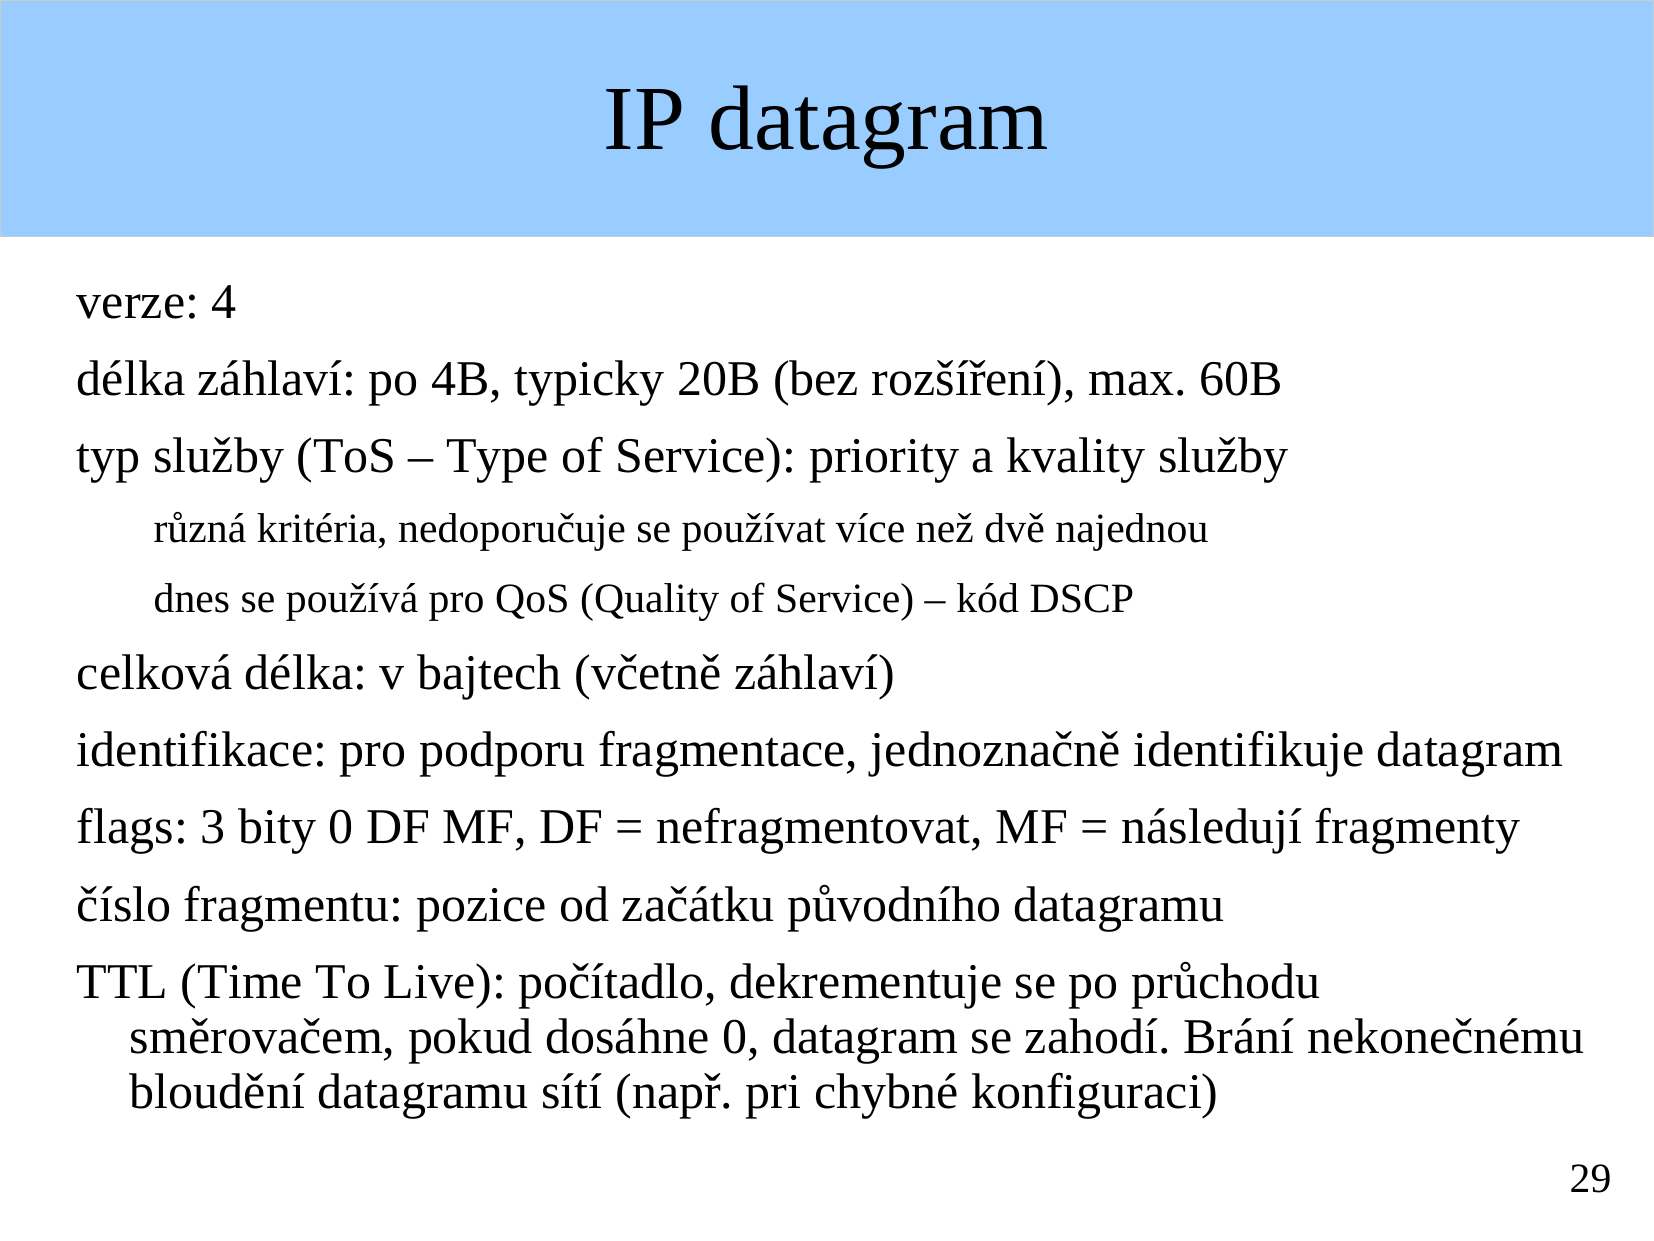

# IP datagram
verze: 4
délka záhlaví: po 4B, typicky 20B (bez rozšíření), max. 60B
typ služby (ToS – Type of Service): priority a kvality služby
různá kritéria, nedoporučuje se používat více než dvě najednou
dnes se používá pro QoS (Quality of Service) – kód DSCP
celková délka: v bajtech (včetně záhlaví)
identifikace: pro podporu fragmentace, jednoznačně identifikuje datagram
flags: 3 bity 0 DF MF, DF = nefragmentovat, MF = následují fragmenty
číslo fragmentu: pozice od začátku původního datagramu
TTL (Time To Live): počítadlo, dekrementuje se po průchodu směrovačem, pokud dosáhne 0, datagram se zahodí. Brání nekonečnému bloudění datagramu sítí (např. pri chybné konfiguraci)